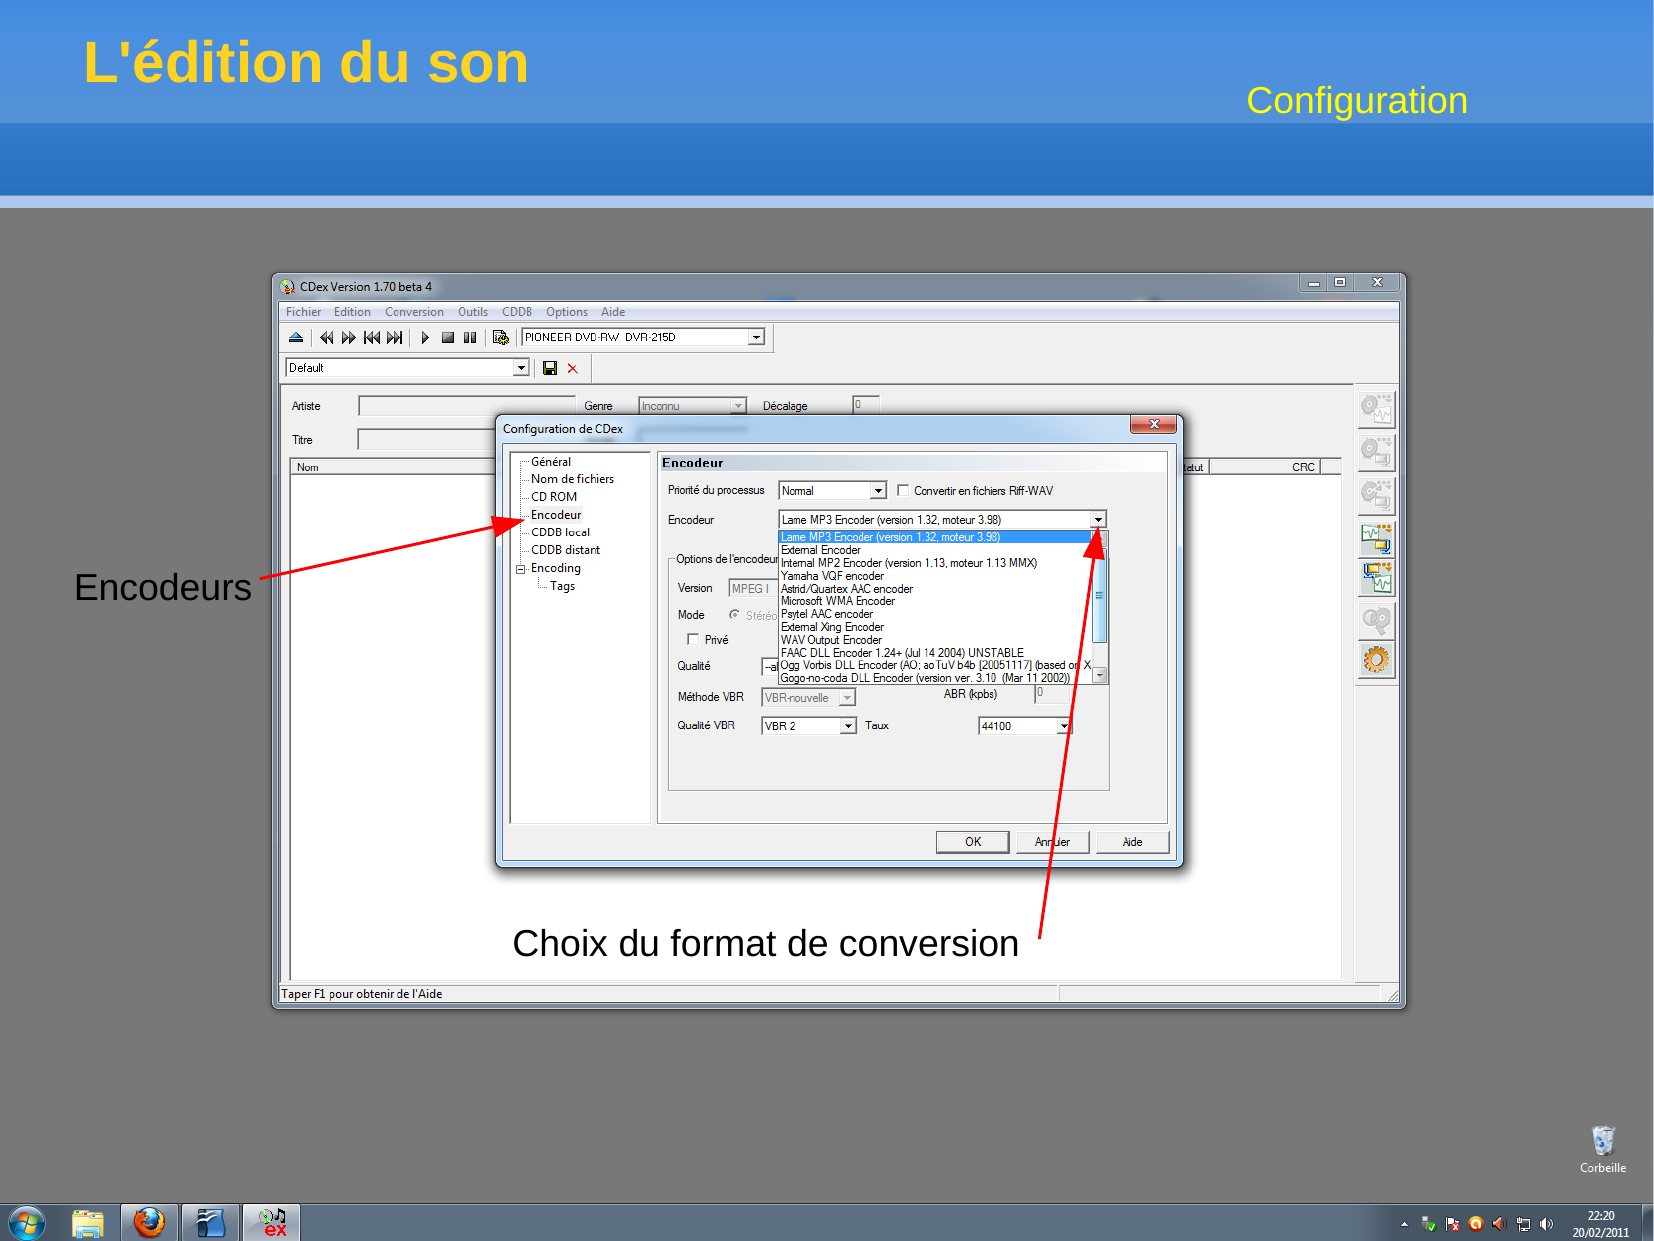

L'édition du son
 Configuration
#
Encodeurs
Choix du format de conversion